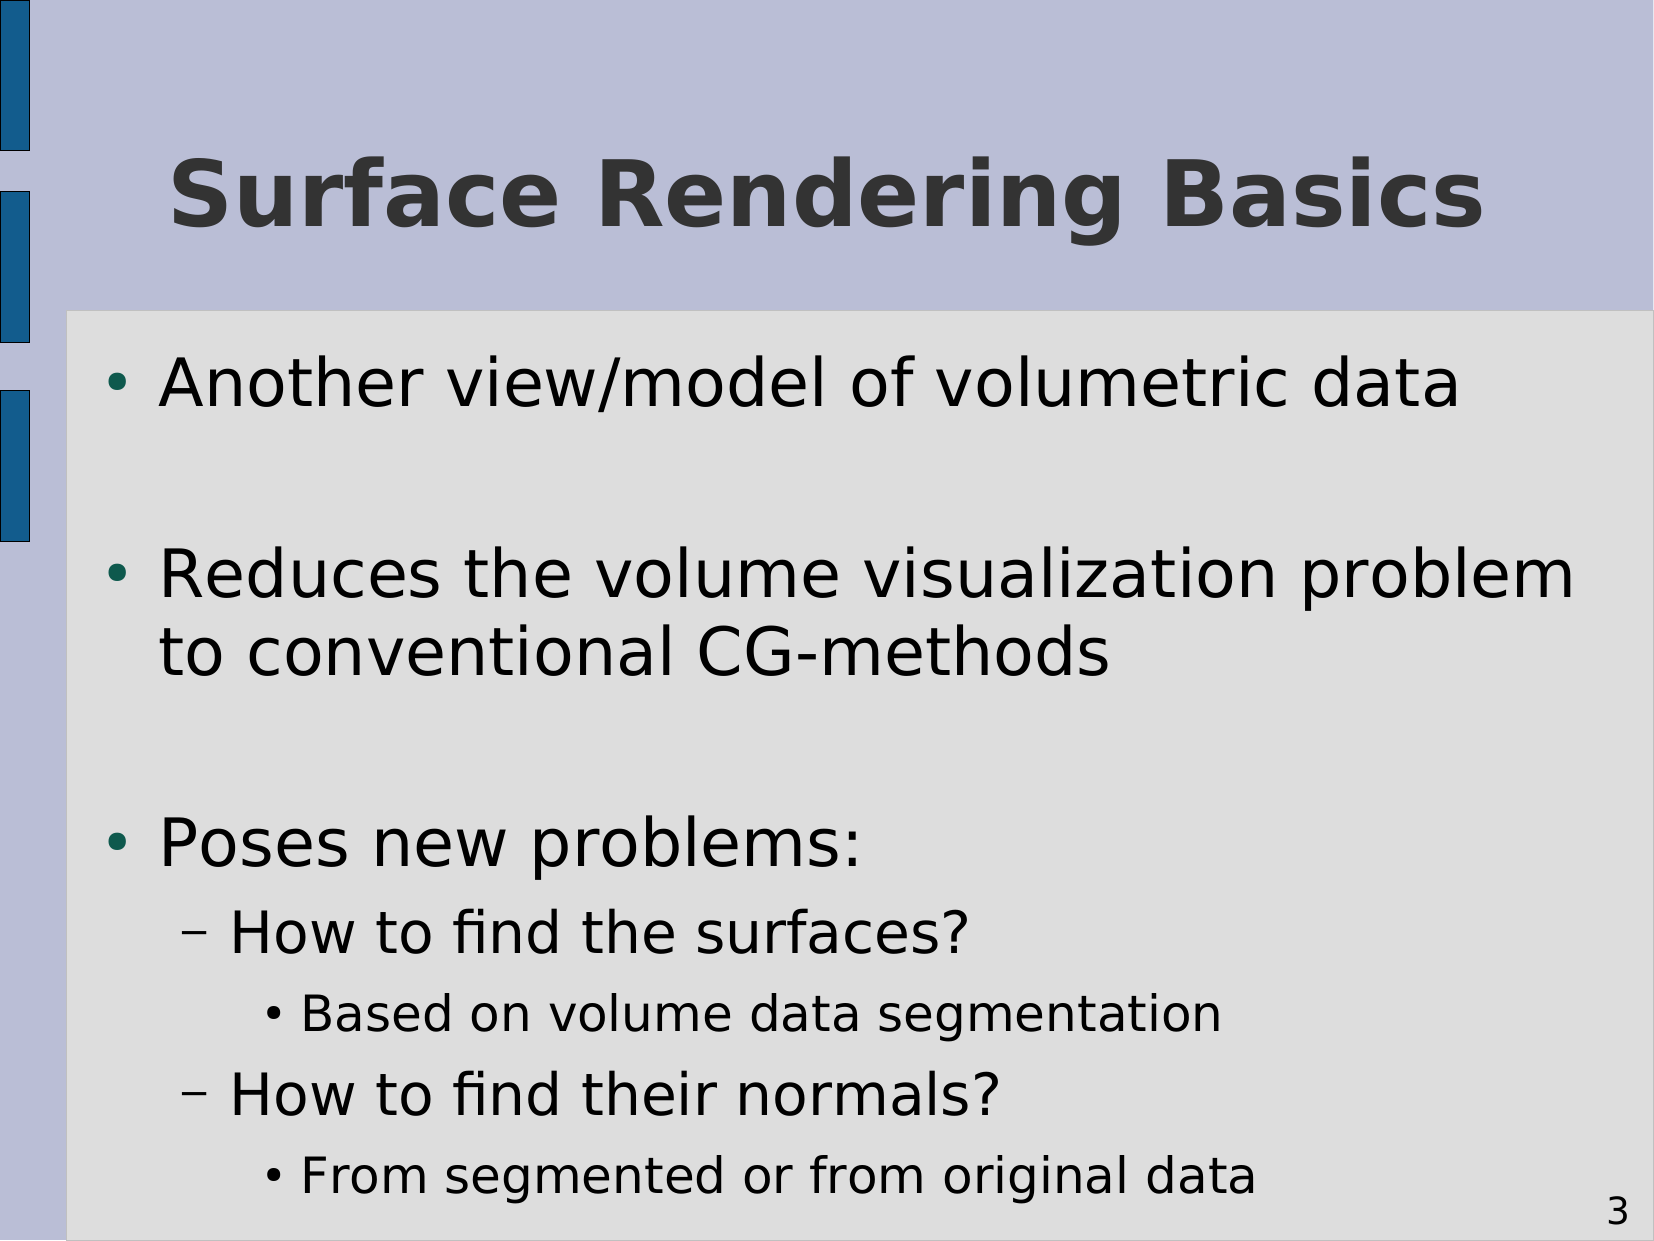

# Surface Rendering Basics
Another view/model of volumetric data
Reduces the volume visualization problem to conventional CG-methods
Poses new problems:
How to find the surfaces?
Based on volume data segmentation
How to find their normals?
From segmented or from original data